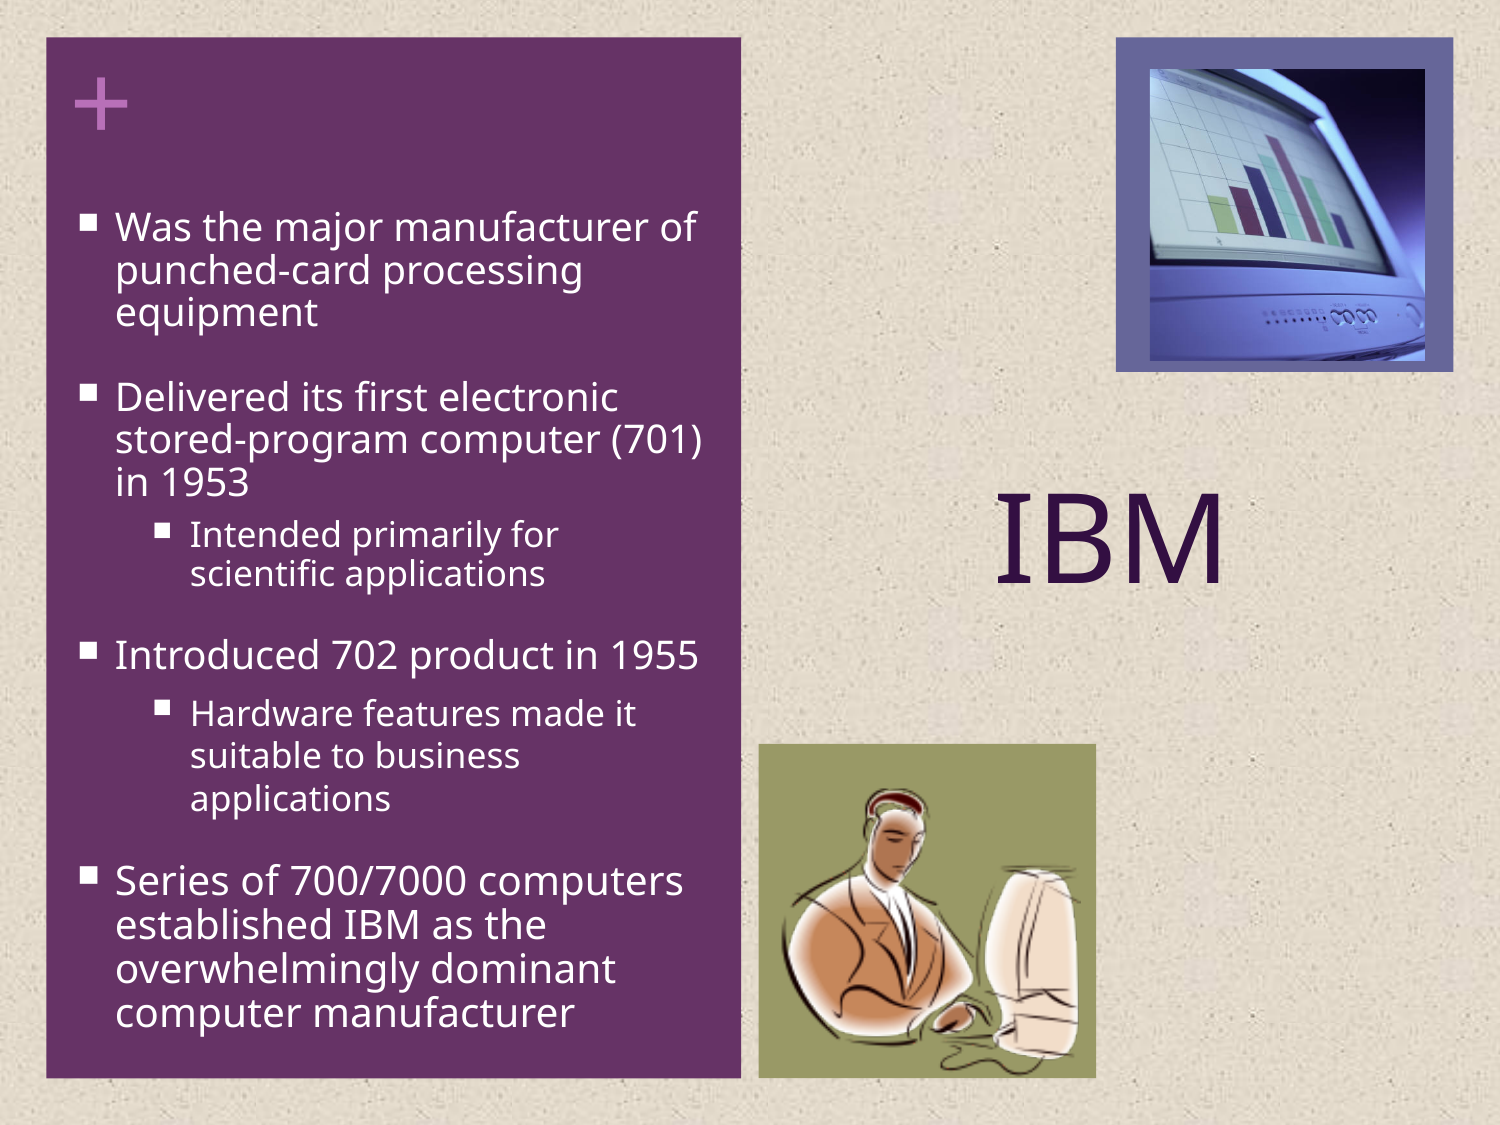

Was the major manufacturer of punched-card processing equipment
Delivered its first electronic stored-program computer (701) in 1953
Intended primarily for scientific applications
Introduced 702 product in 1955
Hardware features made it suitable to business applications
Series of 700/7000 computers established IBM as the overwhelmingly dominant computer manufacturer
# IBM